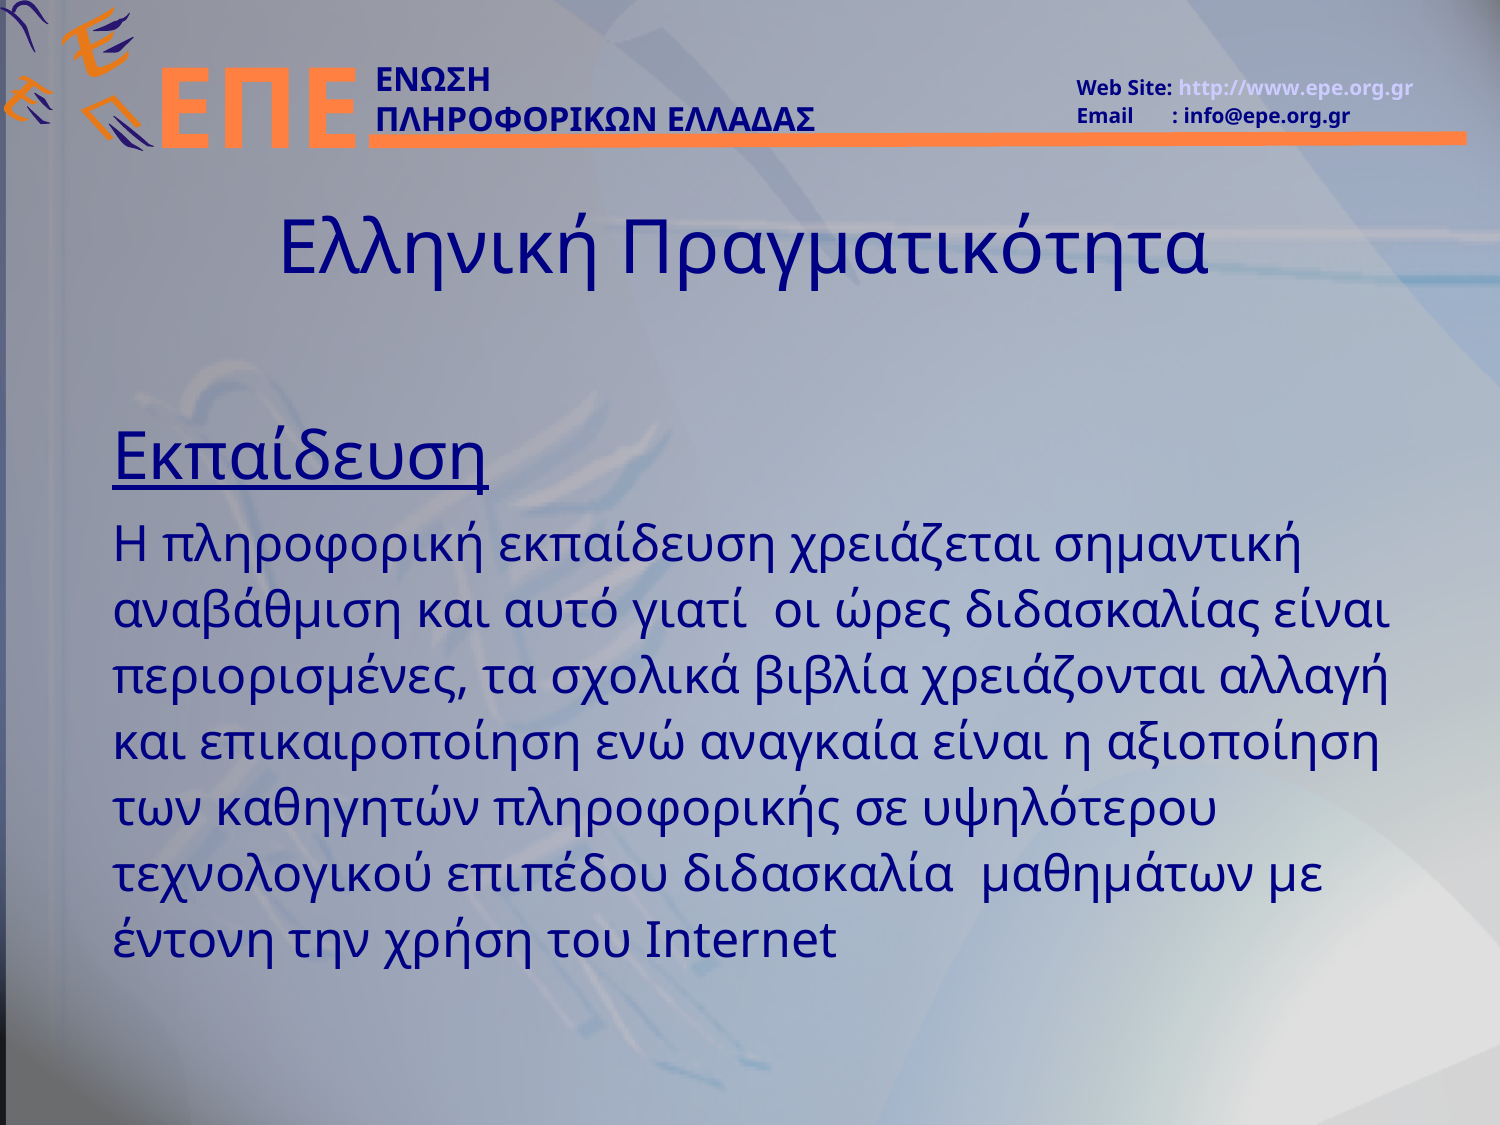

# Ελληνική Πραγματικότητα
	Εκπαίδευση
	Η πληροφορική εκπαίδευση χρειάζεται σημαντική αναβάθμιση και αυτό γιατί οι ώρες διδασκαλίας είναι περιορισμένες, τα σχολικά βιβλία χρειάζονται αλλαγή και επικαιροποίηση ενώ αναγκαία είναι η αξιοποίηση των καθηγητών πληροφορικής σε υψηλότερου τεχνολογικού επιπέδου διδασκαλία μαθημάτων με έντονη την χρήση του Internet